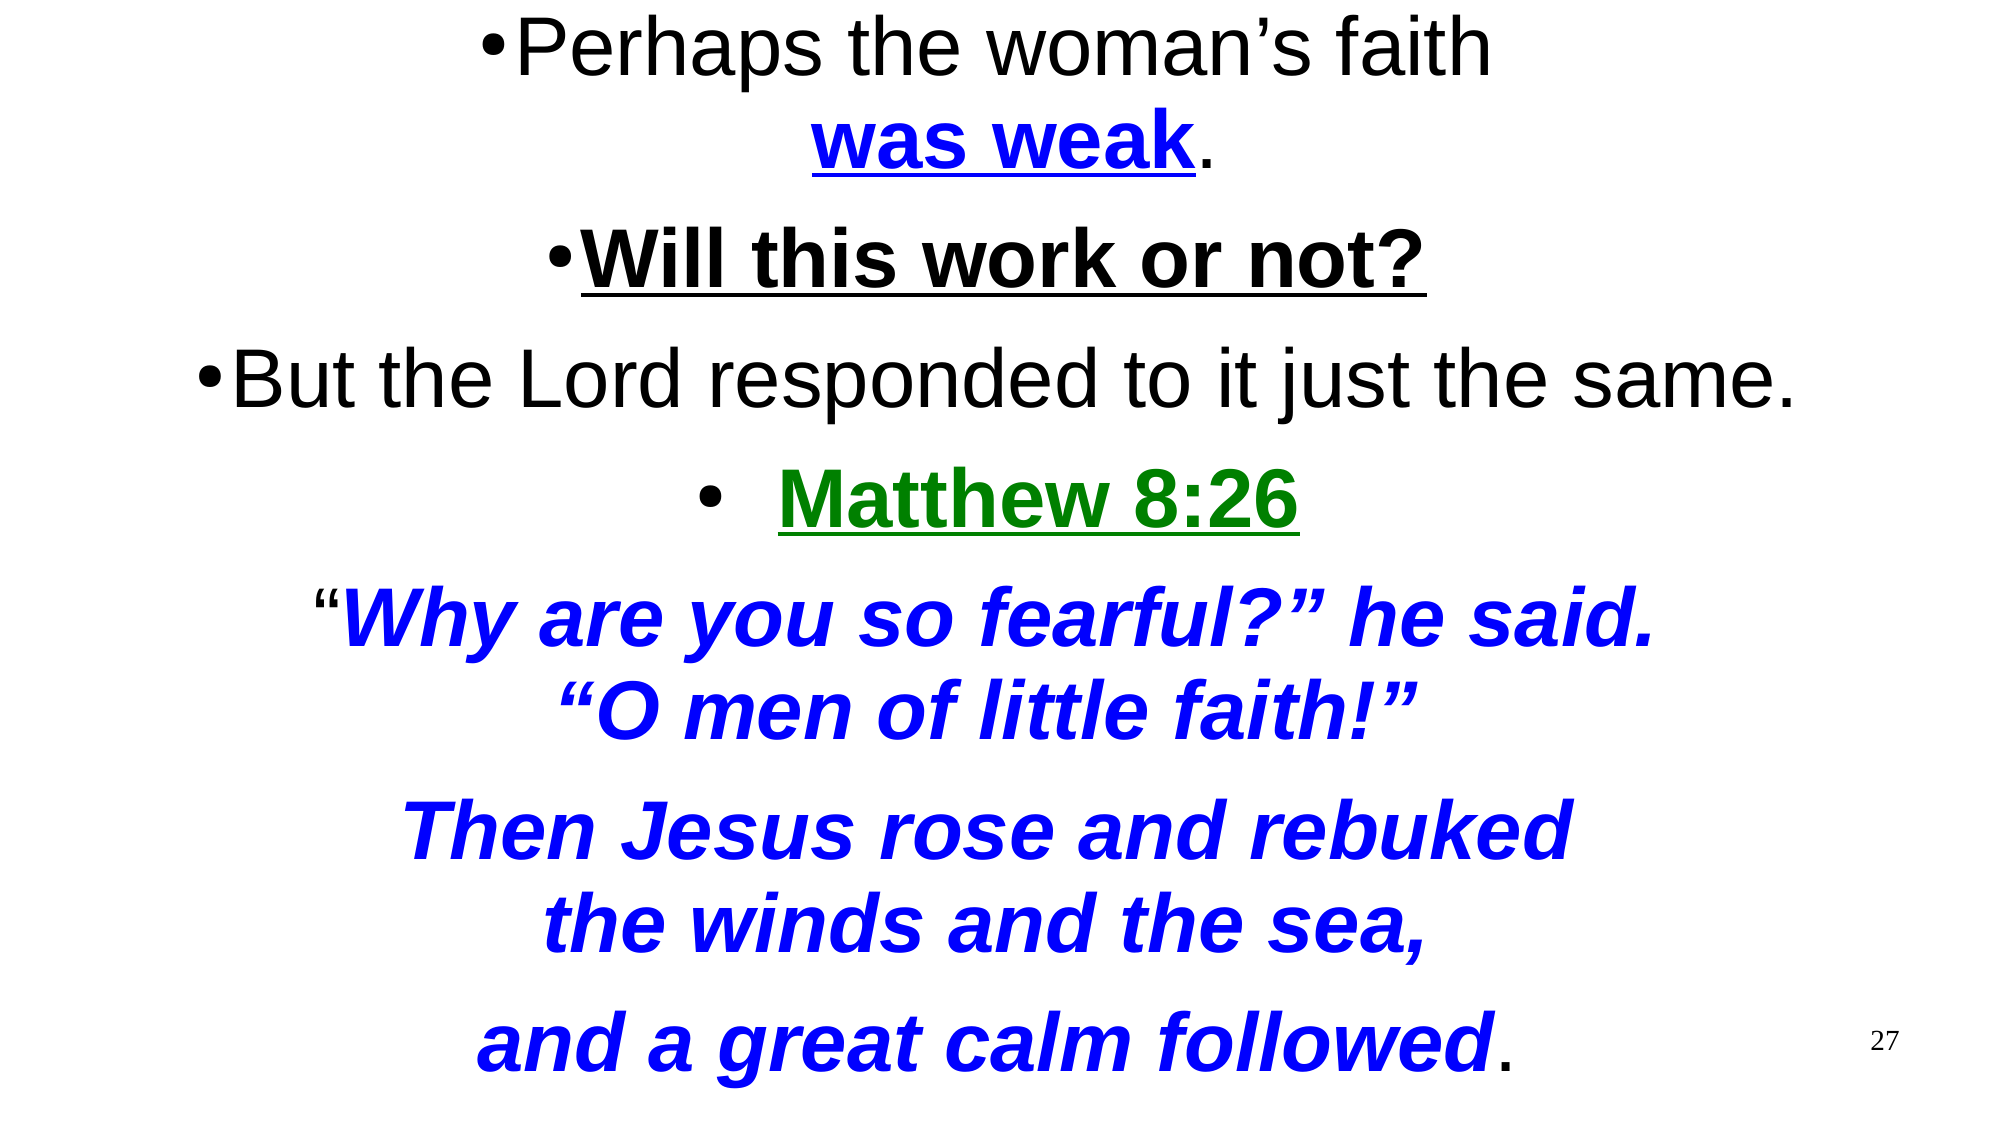

# Perhaps the woman’s faith was weak.
Will this work or not?
But the Lord responded to it just the same.
 Matthew 8:26
“Why are you so fearful?” he said.
“O men of little faith!”
Then Jesus rose and rebuked
the winds and the sea,
and a great calm followed.
27